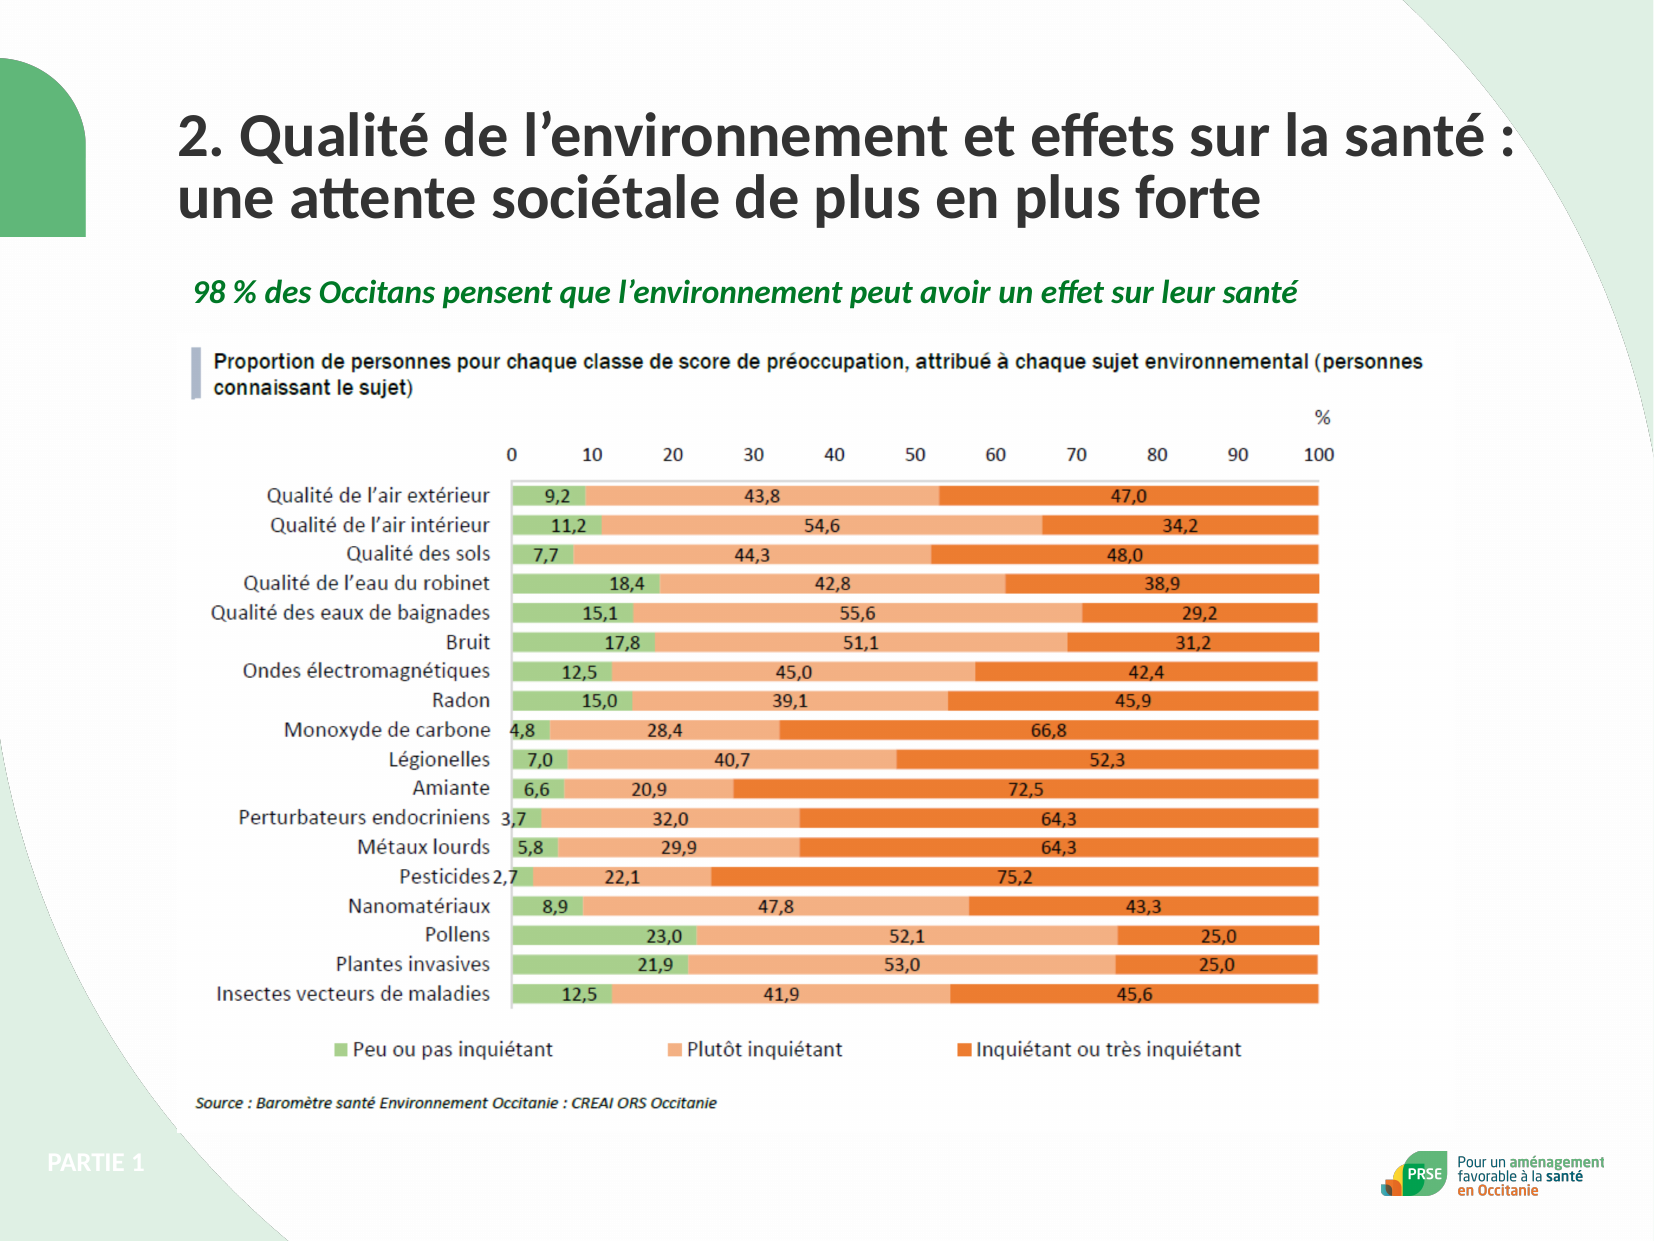

# 2. Qualité de l’environnement et effets sur la santé : une attente sociétale de plus en plus forte
98 % des Occitans pensent que l’environnement peut avoir un effet sur leur santé
PARTIE 1